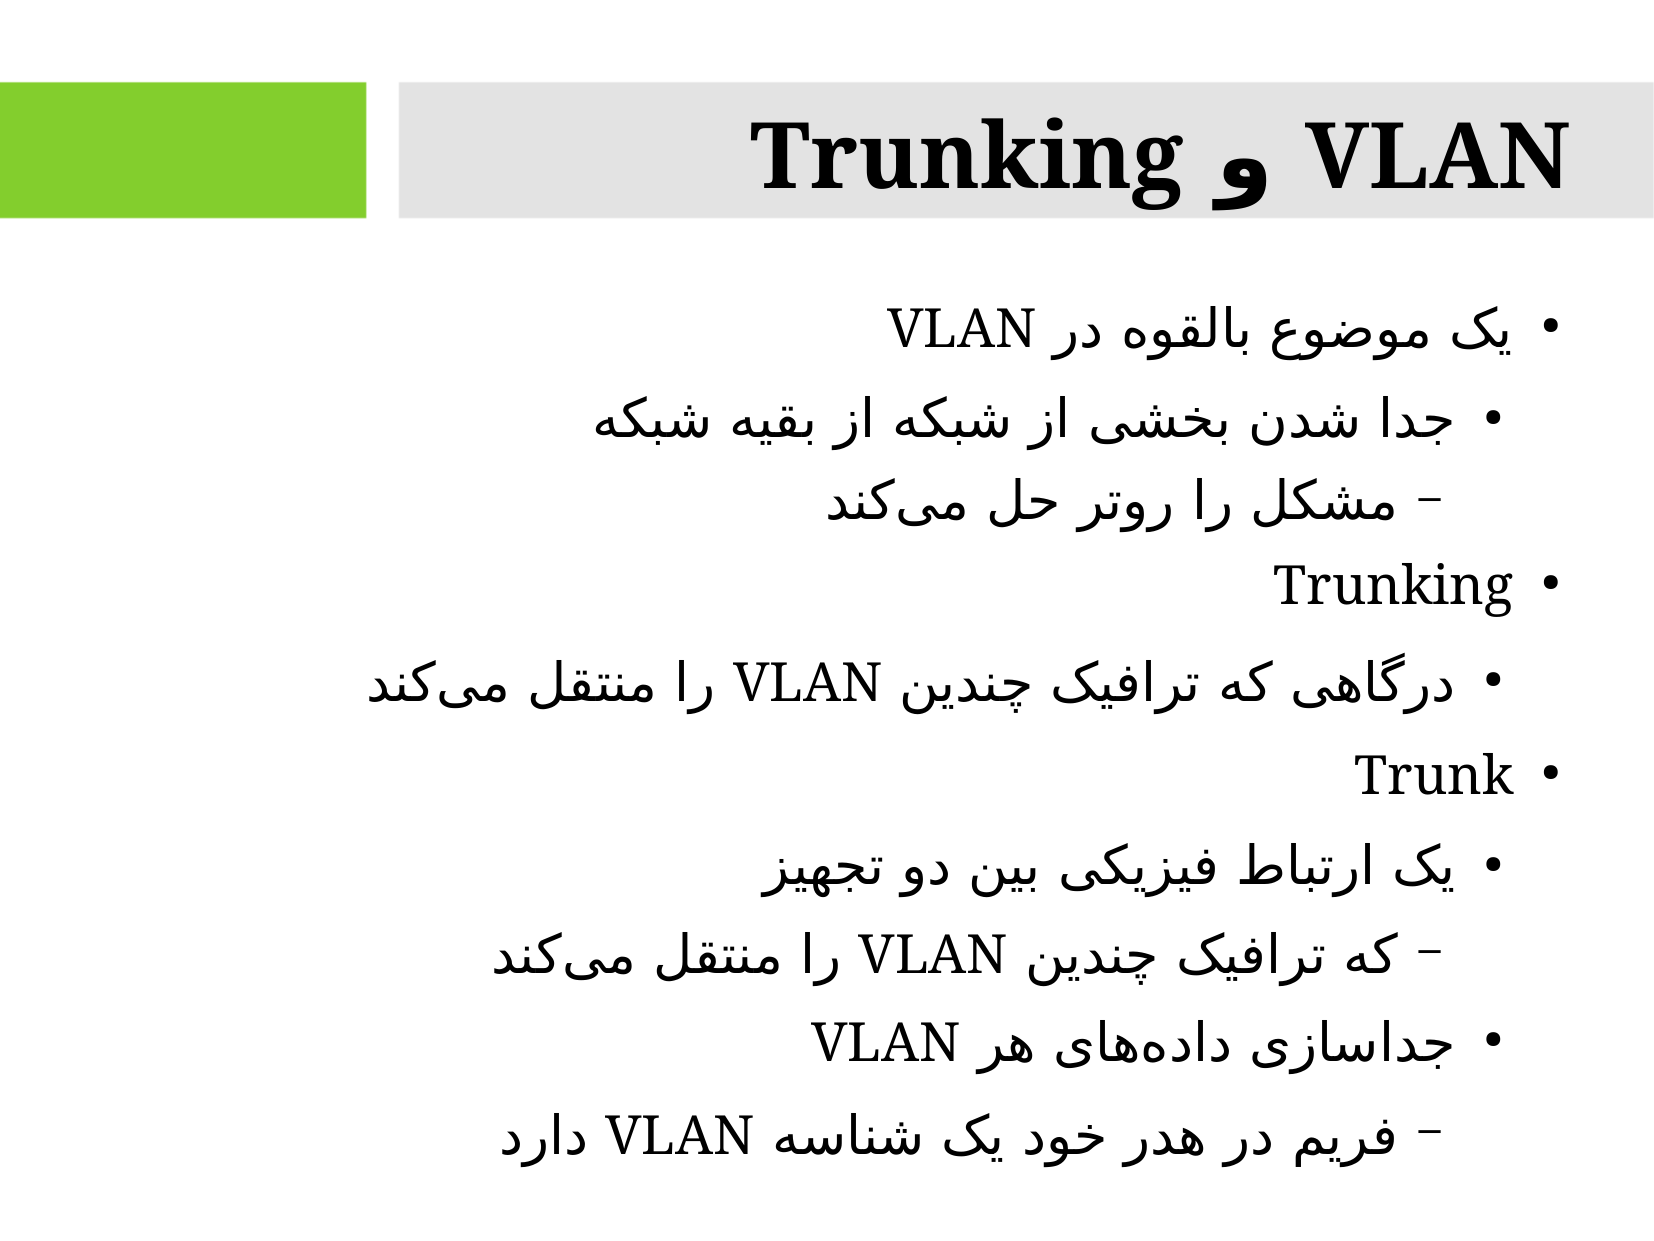

# VLAN و Trunking
یک موضوع بالقوه در VLAN
جدا شدن بخشی از شبکه از بقیه شبکه
مشکل را روتر حل می‌کند
Trunking
درگاهی که ترافیک چندین VLAN را منتقل می‌کند
Trunk
یک ارتباط فیزیکی بین دو تجهیز
که ترافیک چندین VLAN را منتقل می‌کند
جداسازی داده‌های هر VLAN
فریم در هدر خود یک شناسه VLAN دارد